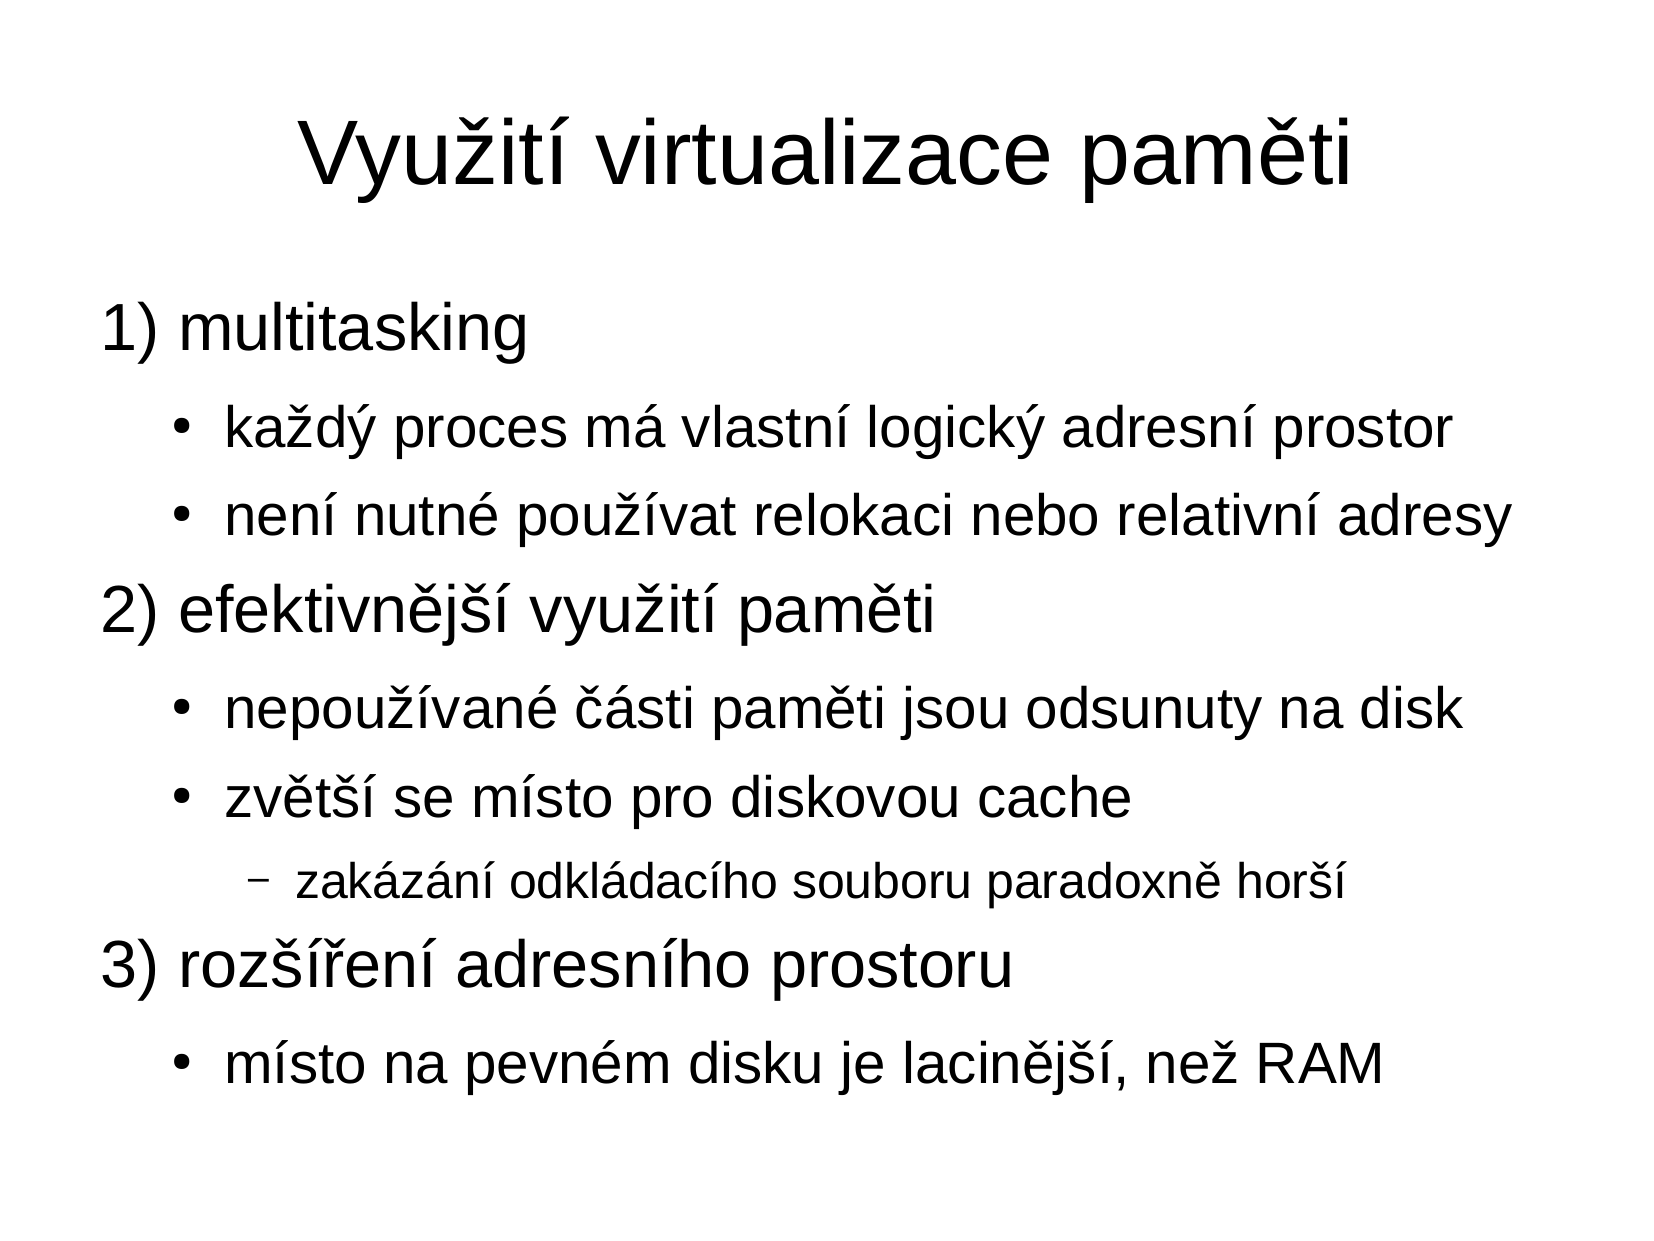

# Využití virtualizace paměti
 multitasking
každý proces má vlastní logický adresní prostor
není nutné používat relokaci nebo relativní adresy
 efektivnější využití paměti
nepoužívané části paměti jsou odsunuty na disk
zvětší se místo pro diskovou cache
zakázání odkládacího souboru paradoxně horší
 rozšíření adresního prostoru
místo na pevném disku je lacinější, než RAM